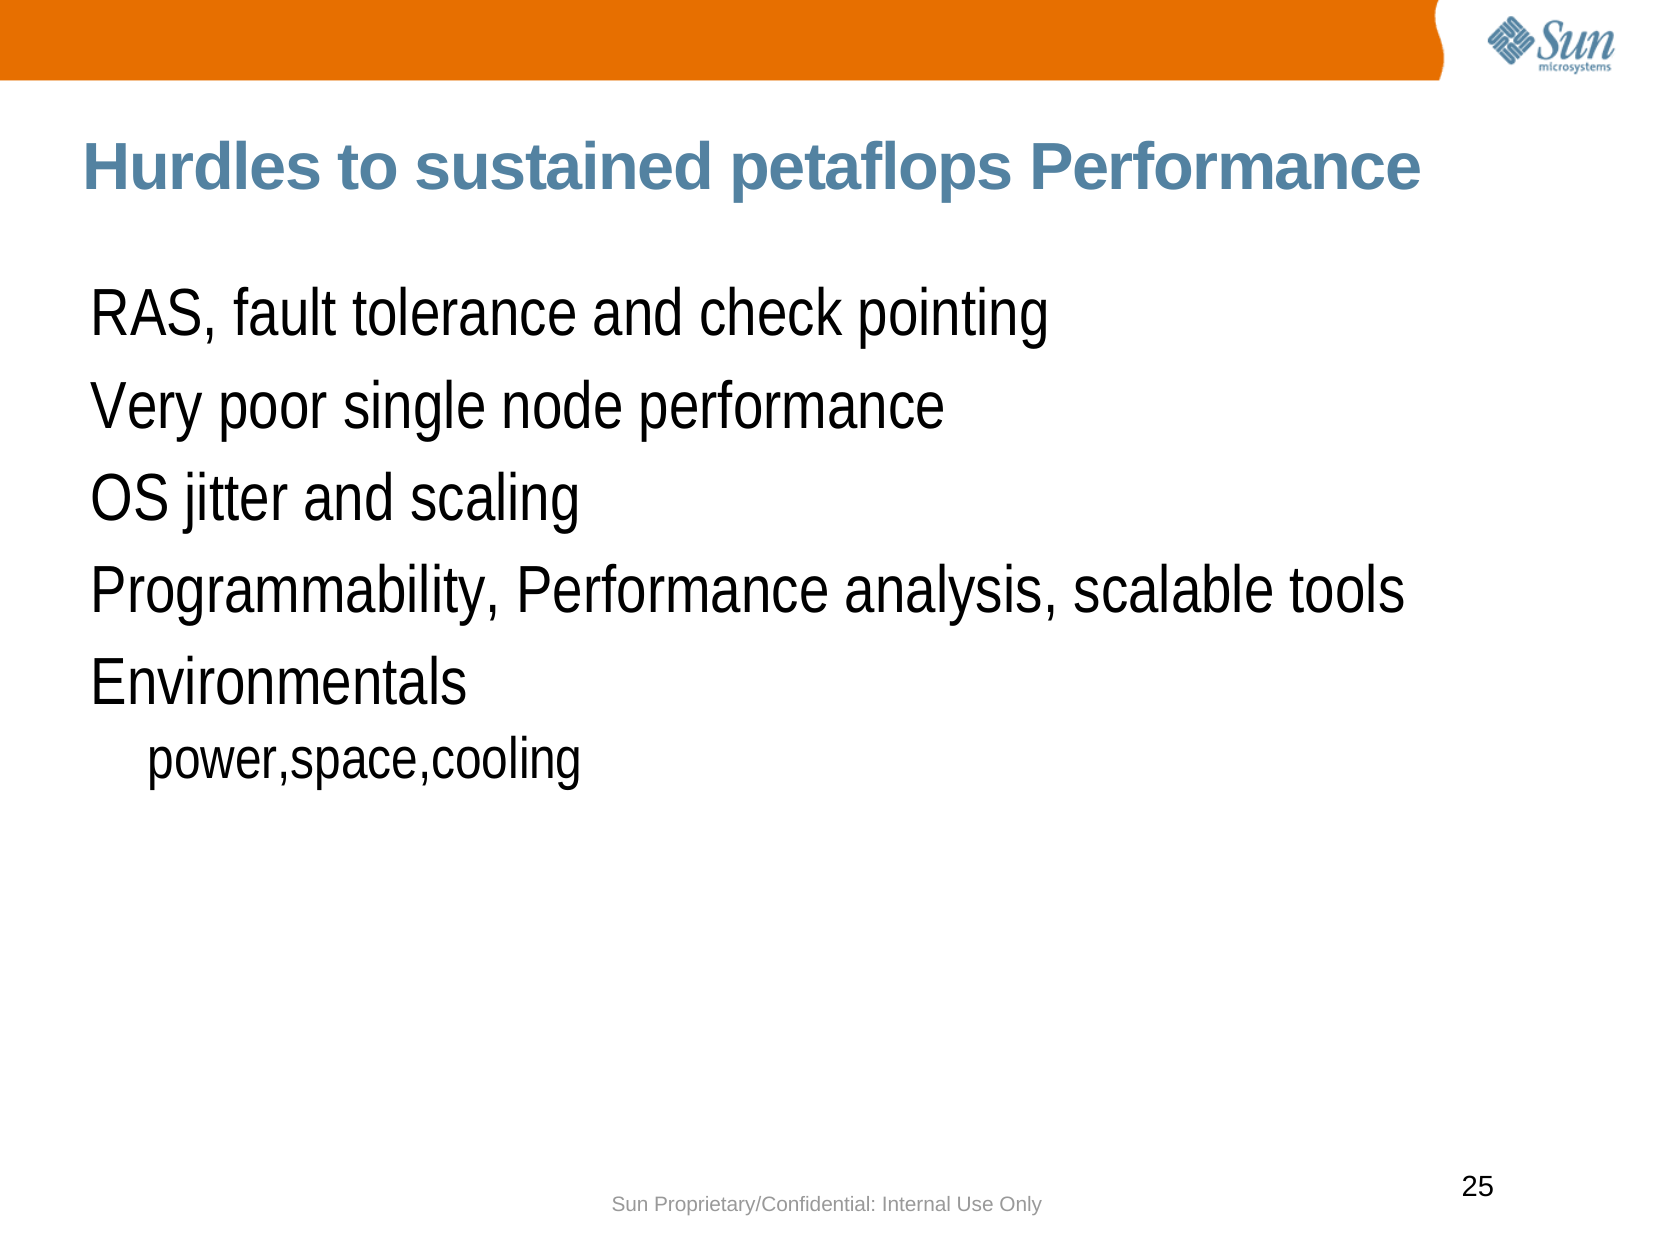

# Hurdles to sustained petaflops Performance
RAS, fault tolerance and check pointing
Very poor single node performance
OS jitter and scaling
Programmability, Performance analysis, scalable tools
Environmentals
power,space,cooling